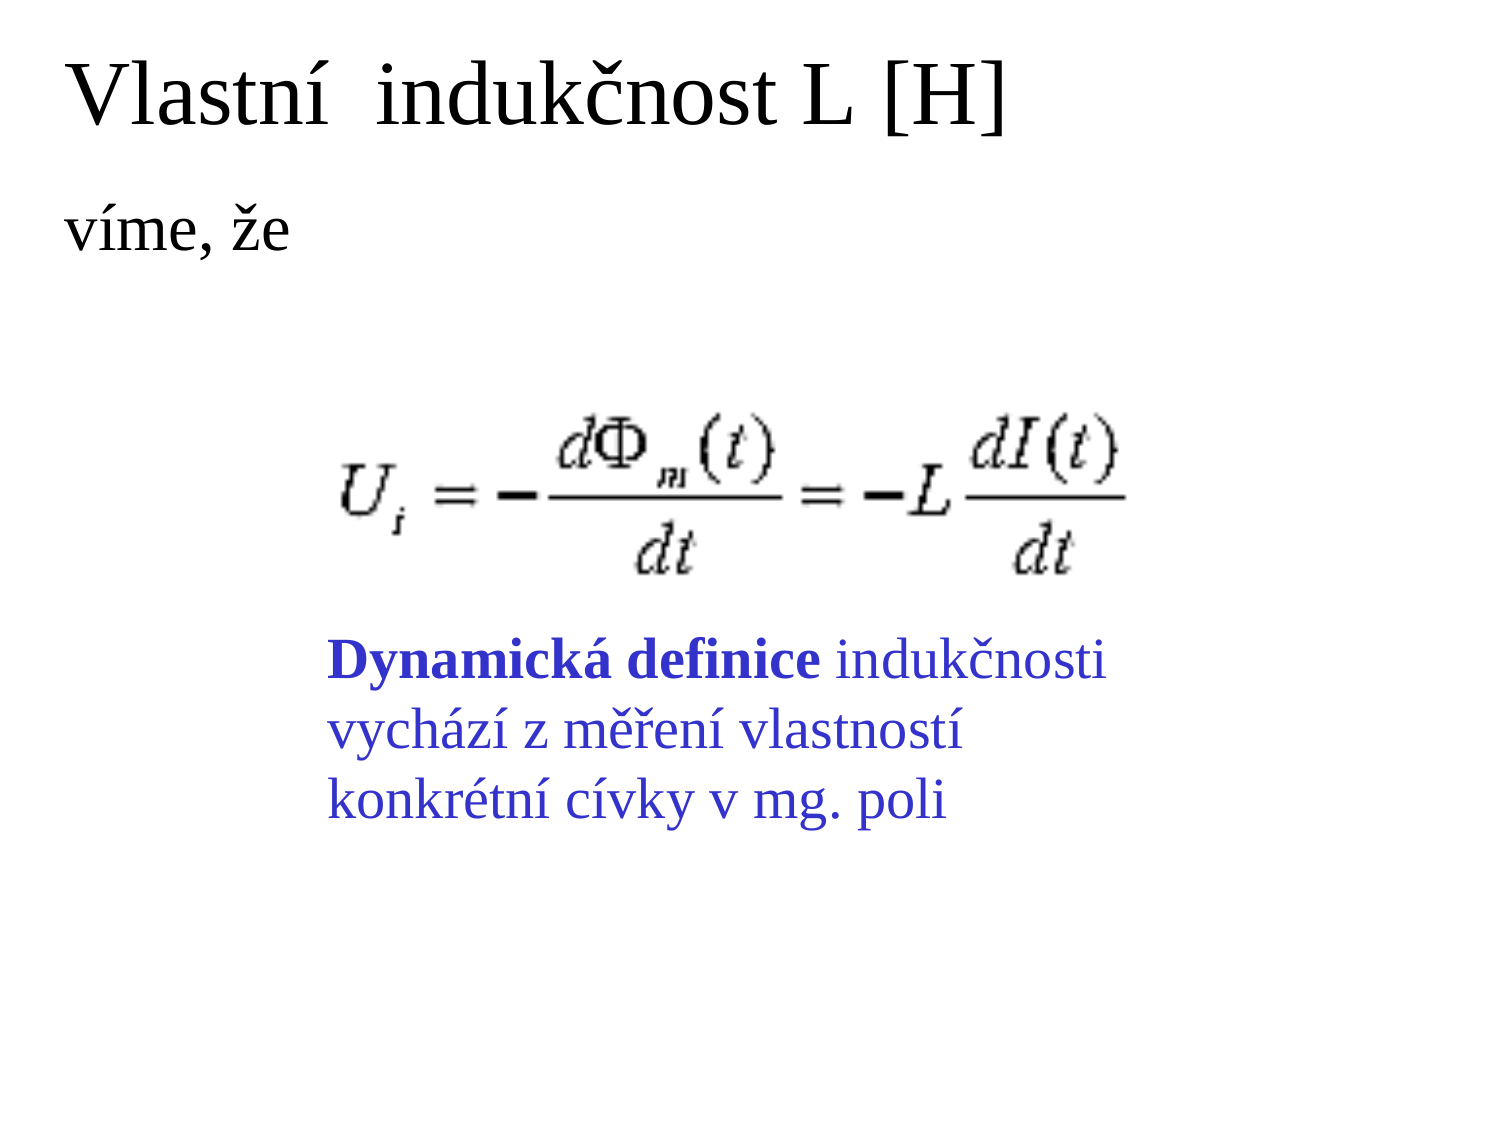

Vlastní indukčnost L [H]
víme, že
Dynamická definice indukčnosti vychází z měření vlastností konkrétní cívky v mg. poli